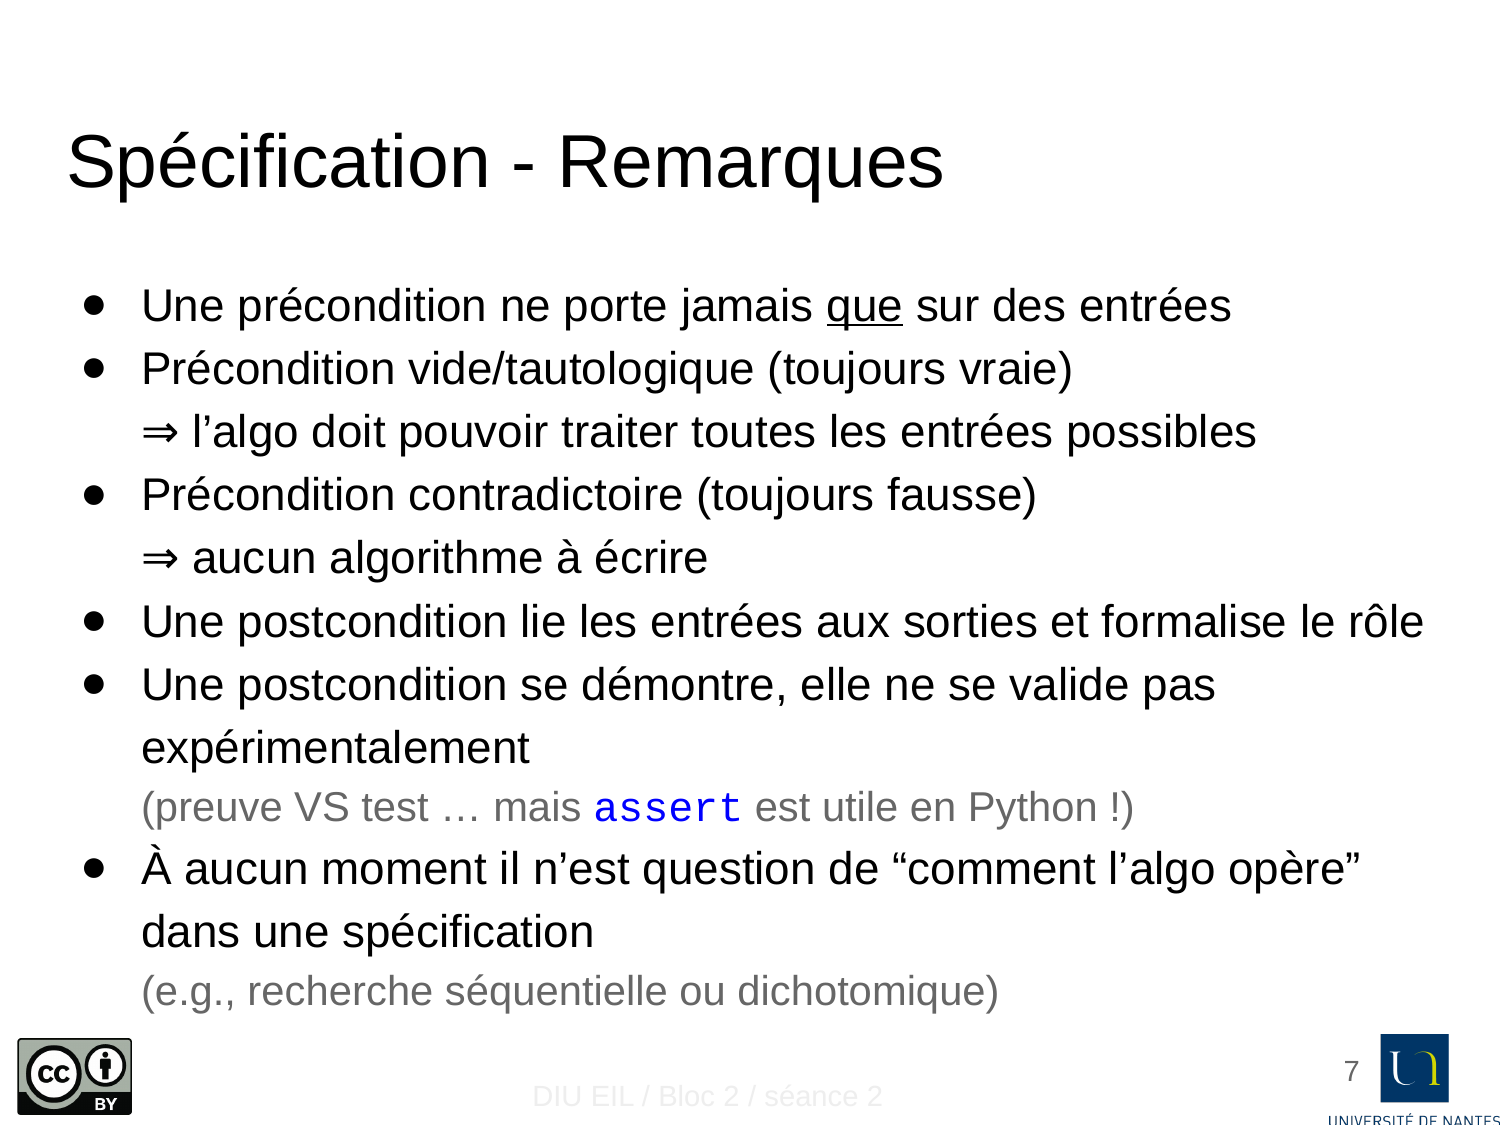

# Spécification - Remarques
Une précondition ne porte jamais que sur des entrées
Précondition vide/tautologique (toujours vraie)
⇒ l’algo doit pouvoir traiter toutes les entrées possibles
Précondition contradictoire (toujours fausse)
⇒ aucun algorithme à écrire
Une postcondition lie les entrées aux sorties et formalise le rôle
Une postcondition se démontre, elle ne se valide pas expérimentalement
(preuve VS test … mais assert est utile en Python !)
À aucun moment il n’est question de “comment l’algo opère” dans une spécification
(e.g., recherche séquentielle ou dichotomique)